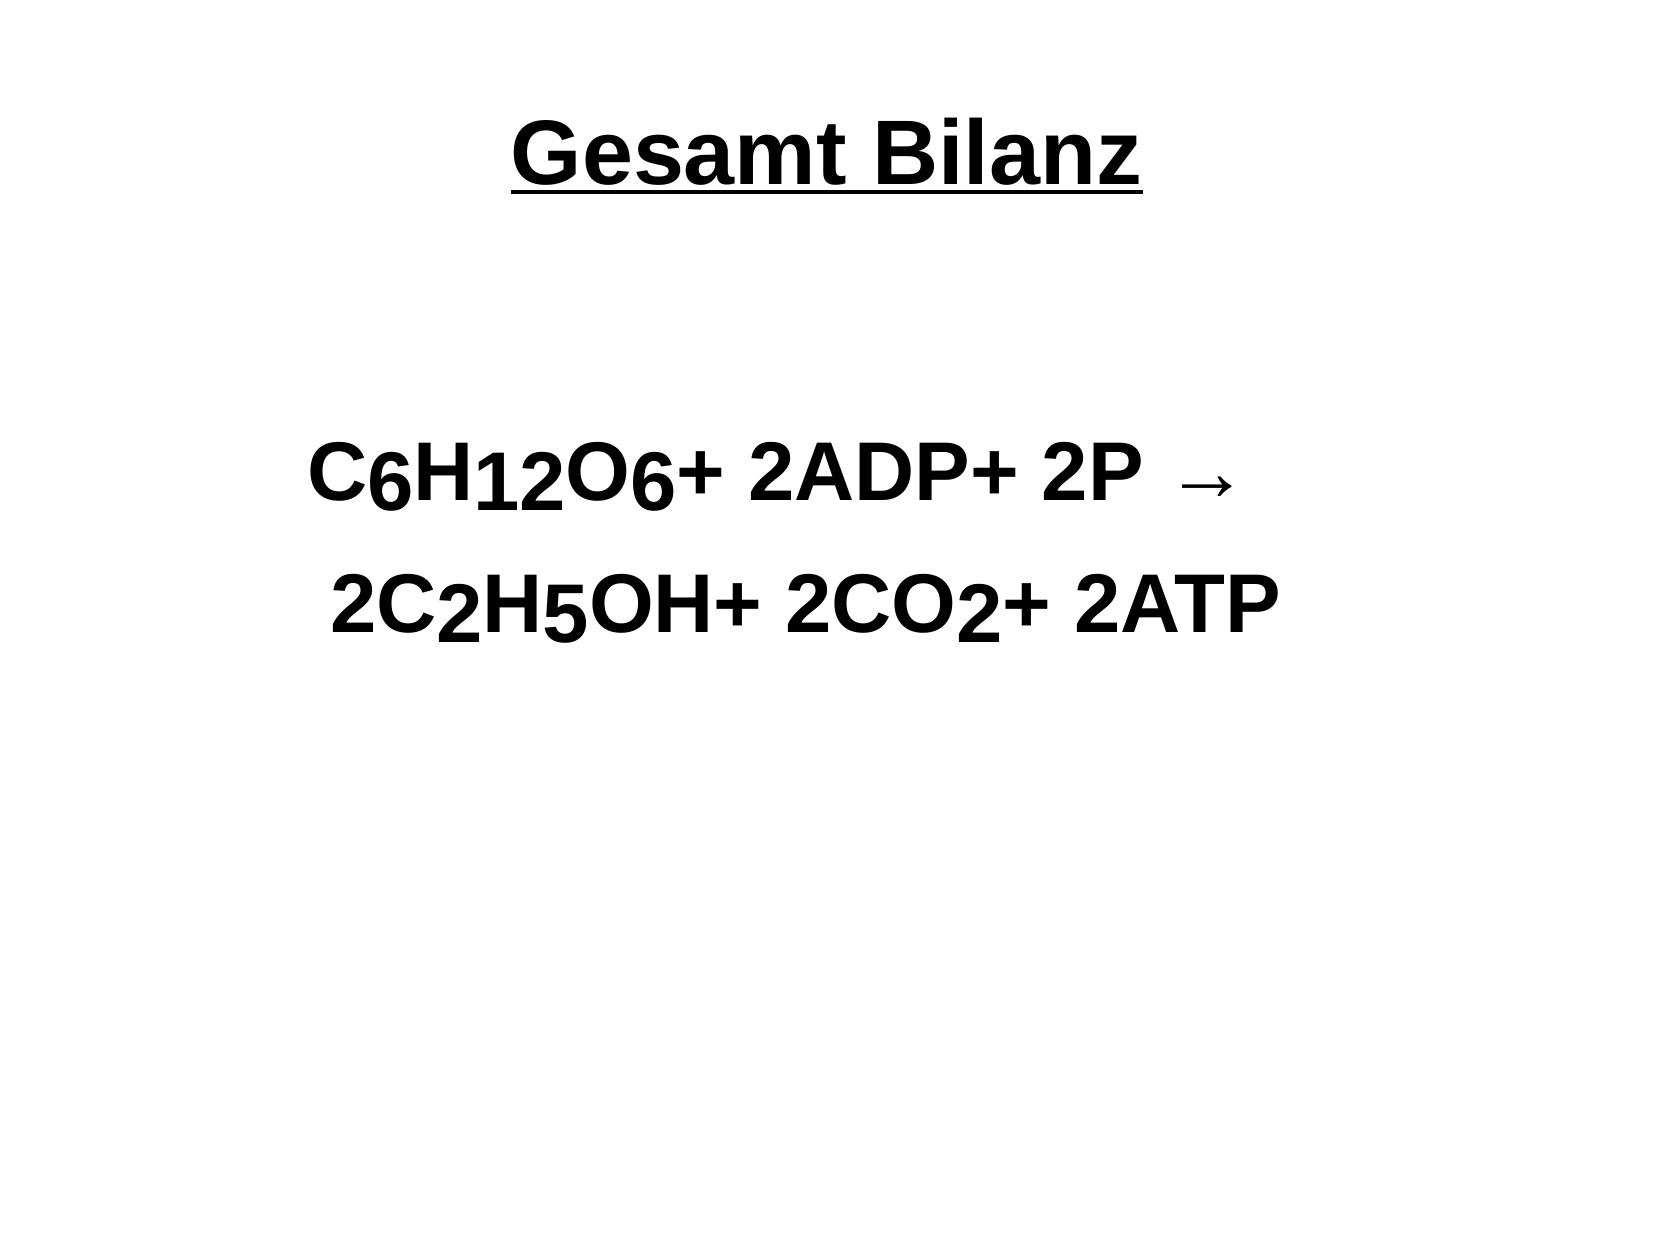

# Gesamt Bilanz
C6H12O6+ 2ADP+ 2P →
 2C2H5OH+ 2CO2+ 2ATP